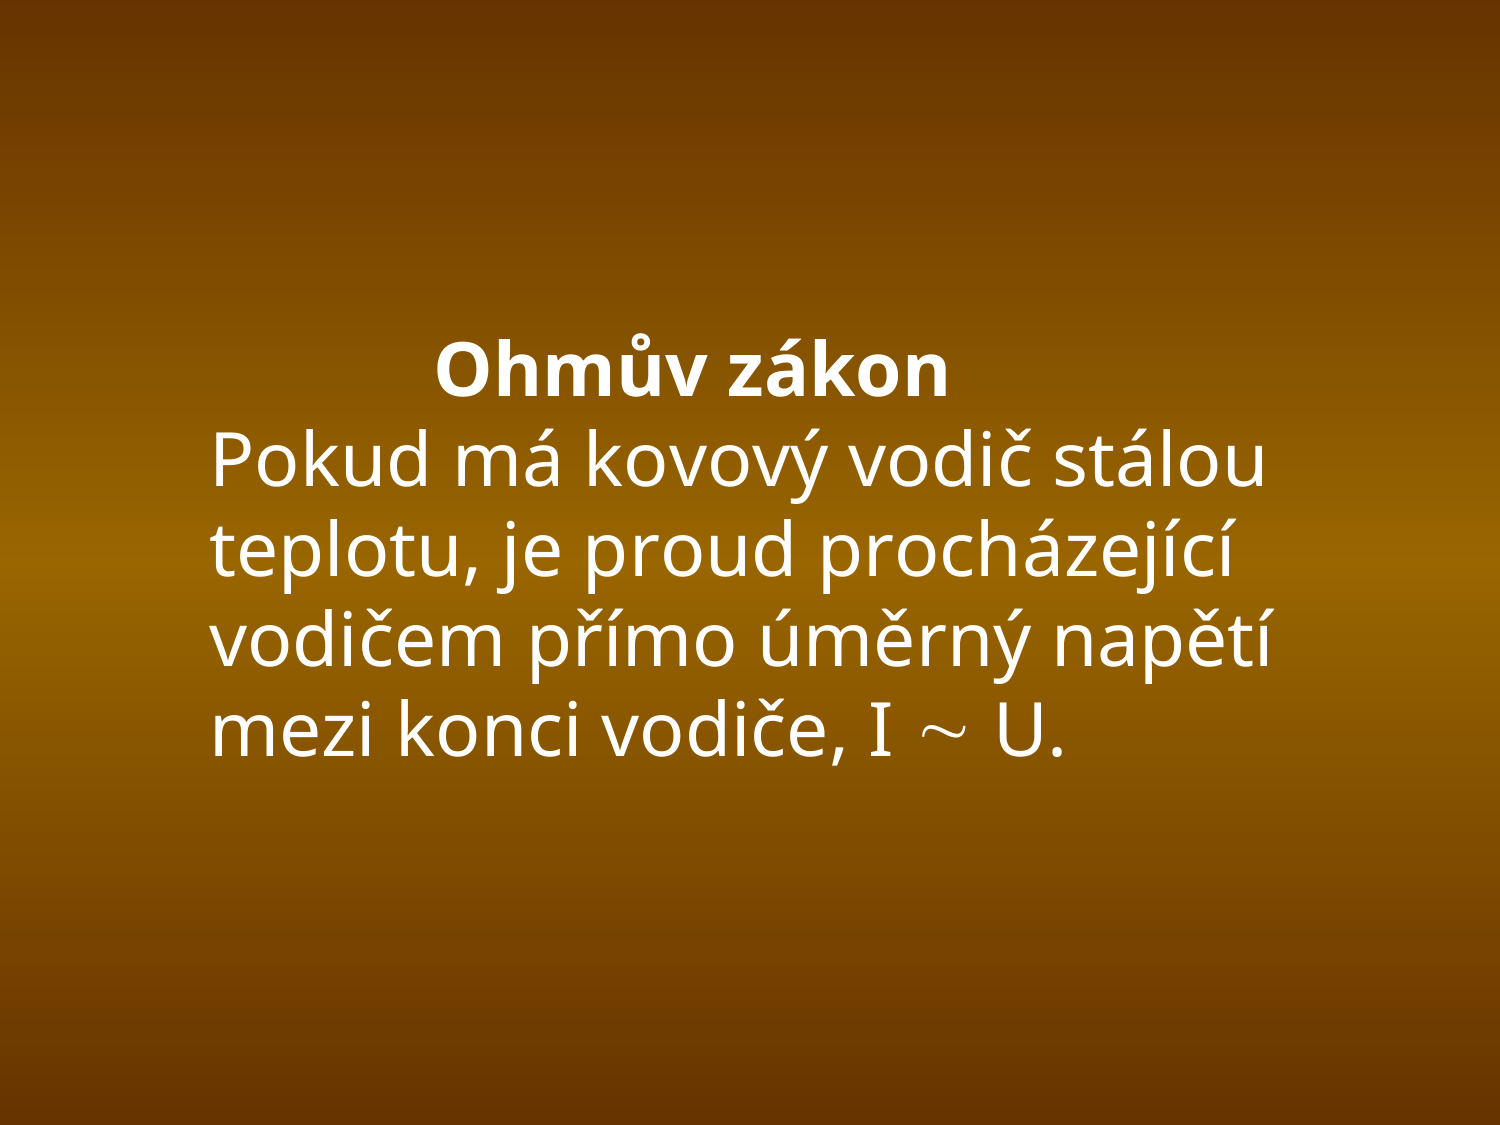

Ohmův zákon
Pokud má kovový vodič stálou teplotu, je proud procházející vodičem přímo úměrný napětí mezi konci vodiče, I  U.